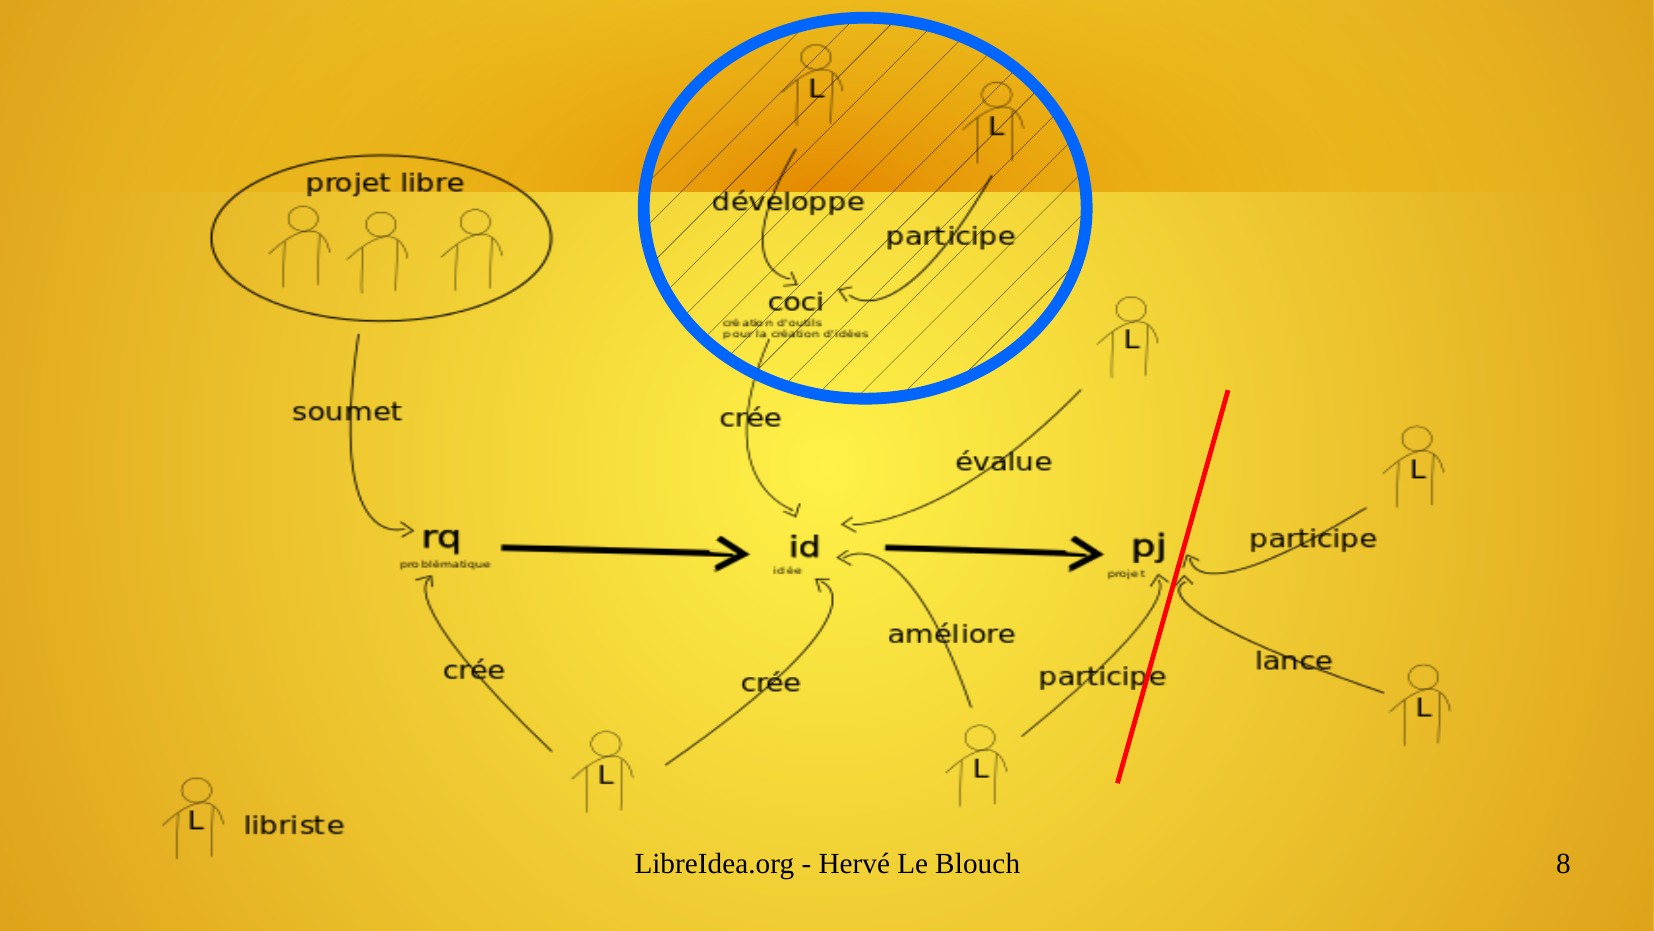

#
LibreIdea.org - Hervé Le Blouch
8